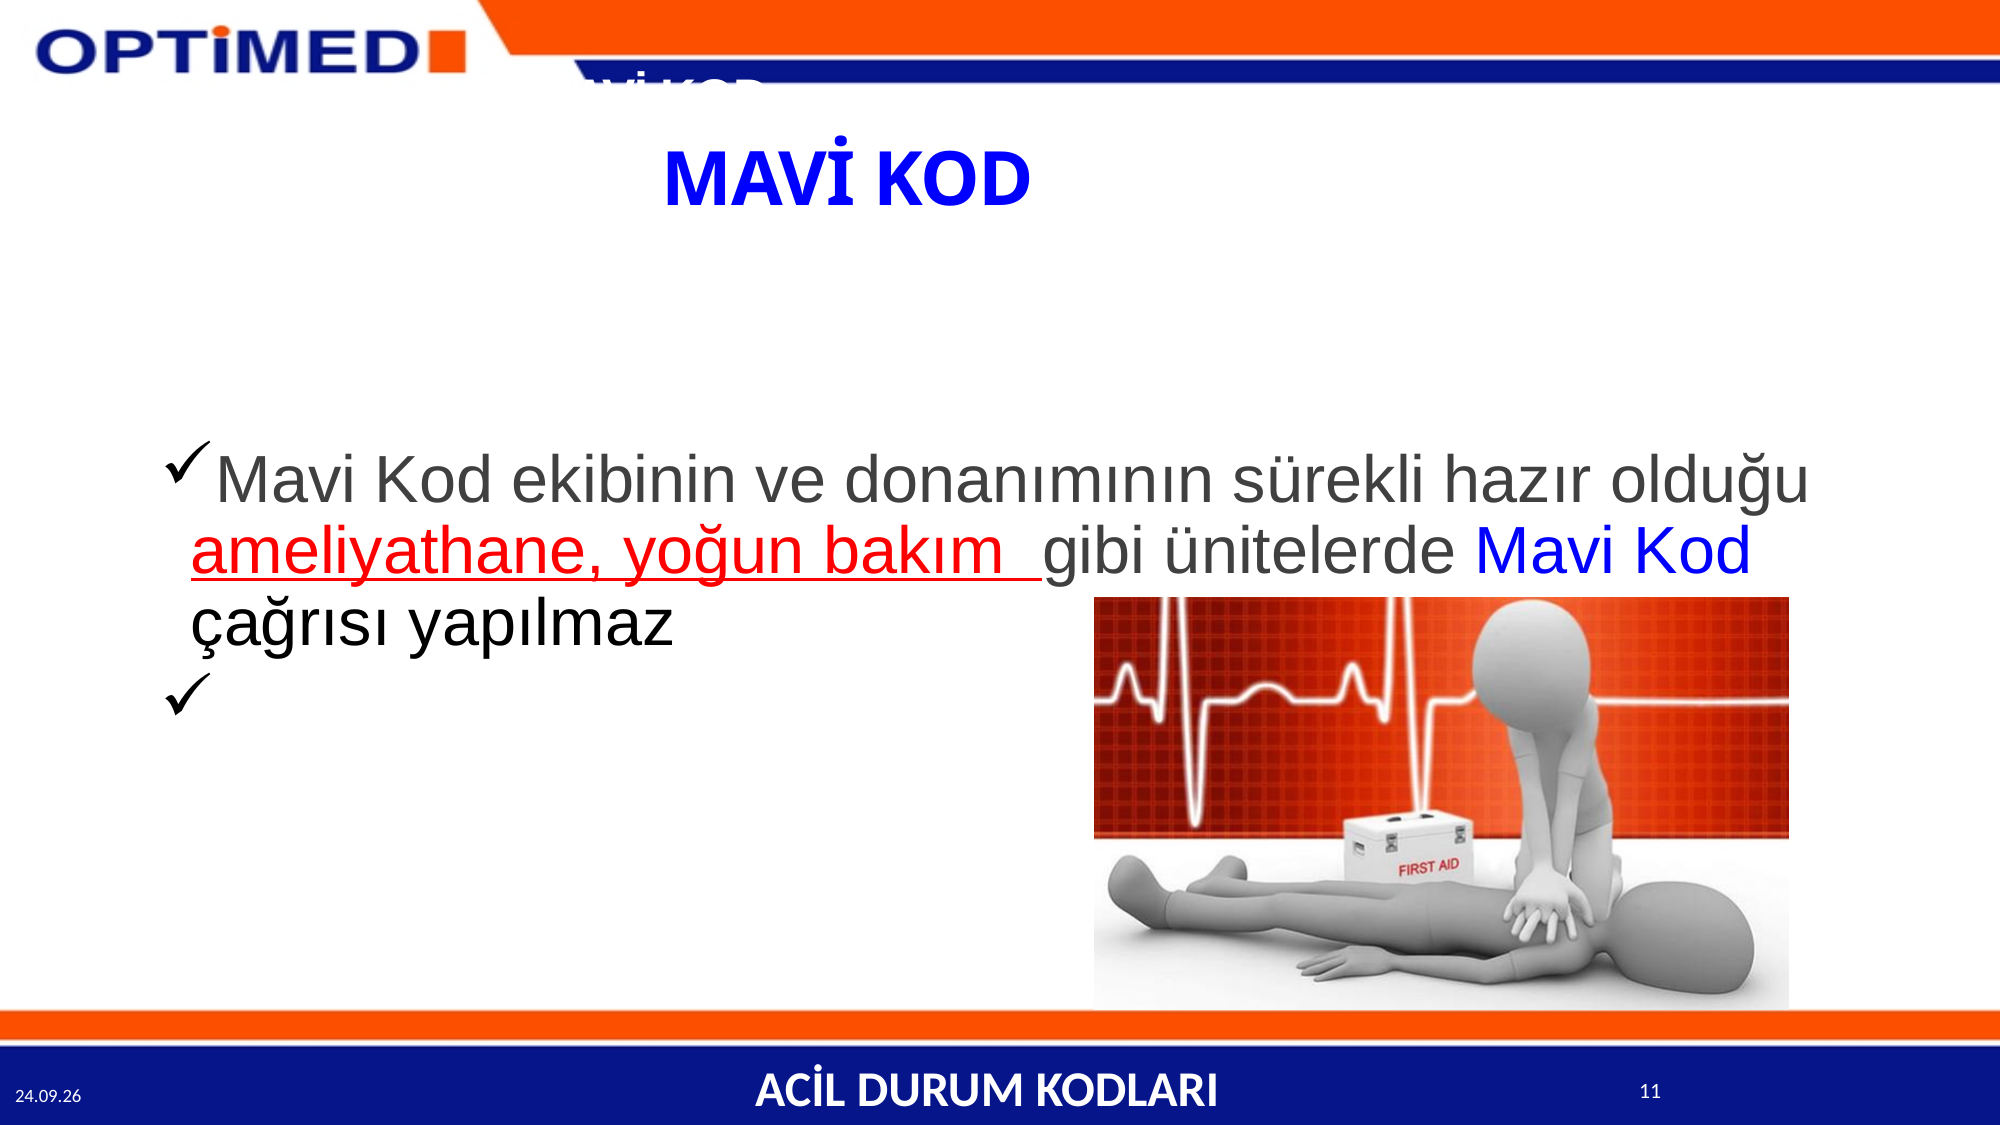

# MAVİ KOD
MAVİ KOD
Mavi Kod ekibinin ve donanımının sürekli hazır olduğu ameliyathane, yoğun bakım gibi ünitelerde Mavi Kod çağrısı yapılmaz
ACİL DURUM KODLARI